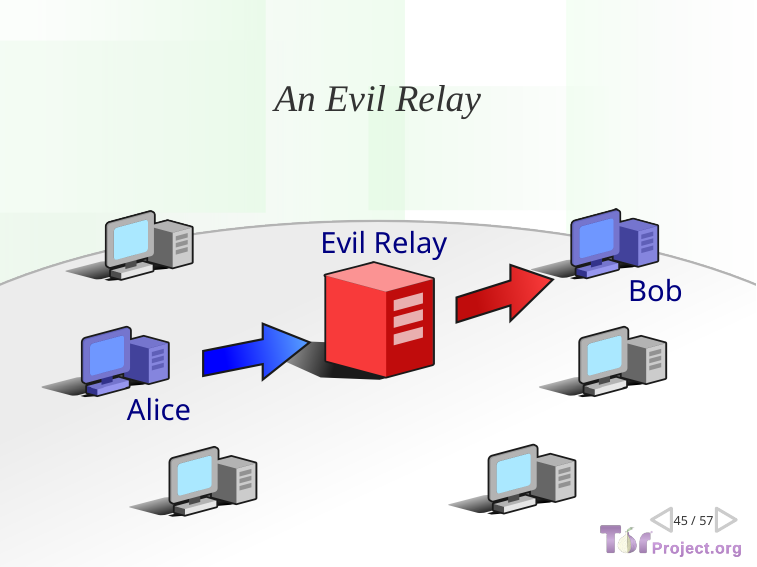

An Evil Relay
Evil Relay
Bob
Alice